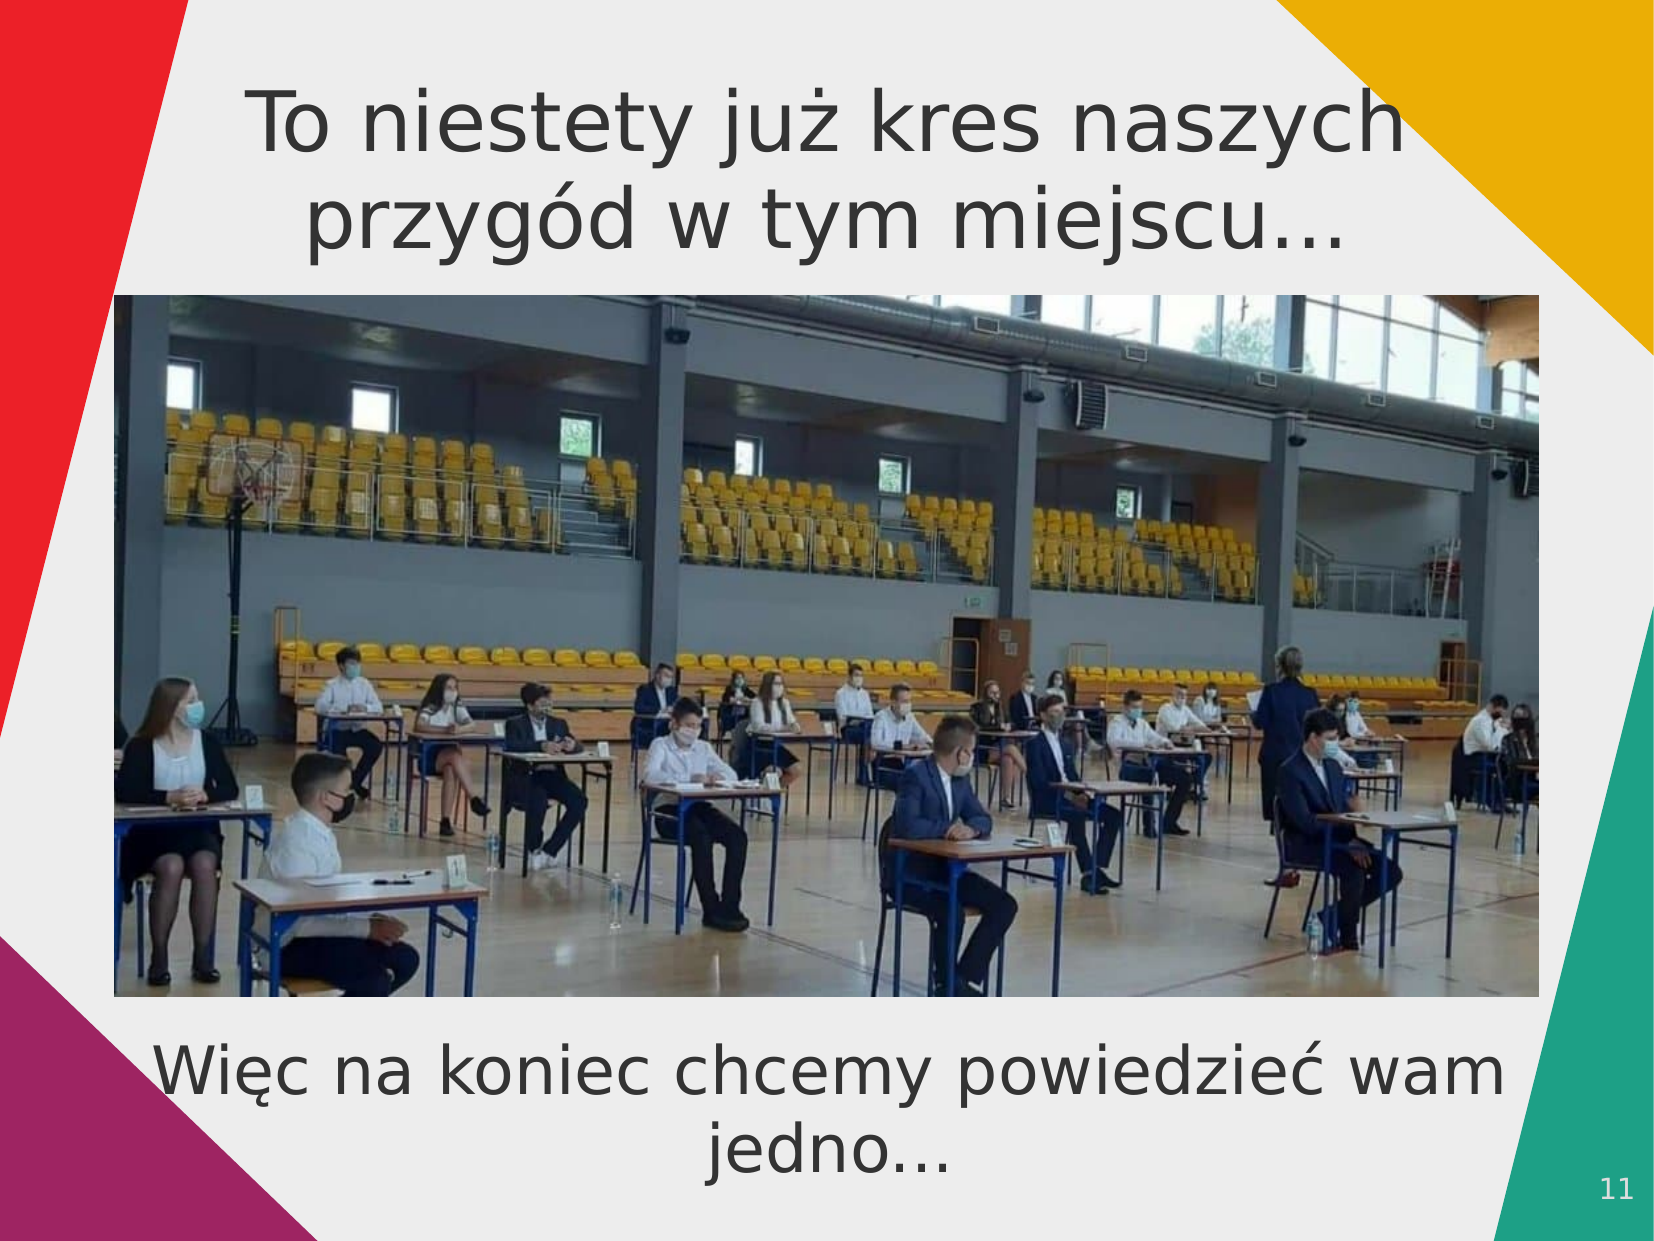

# To niestety już kres naszych przygód w tym miejscu...
Więc na koniec chcemy powiedzieć wam jedno...
11